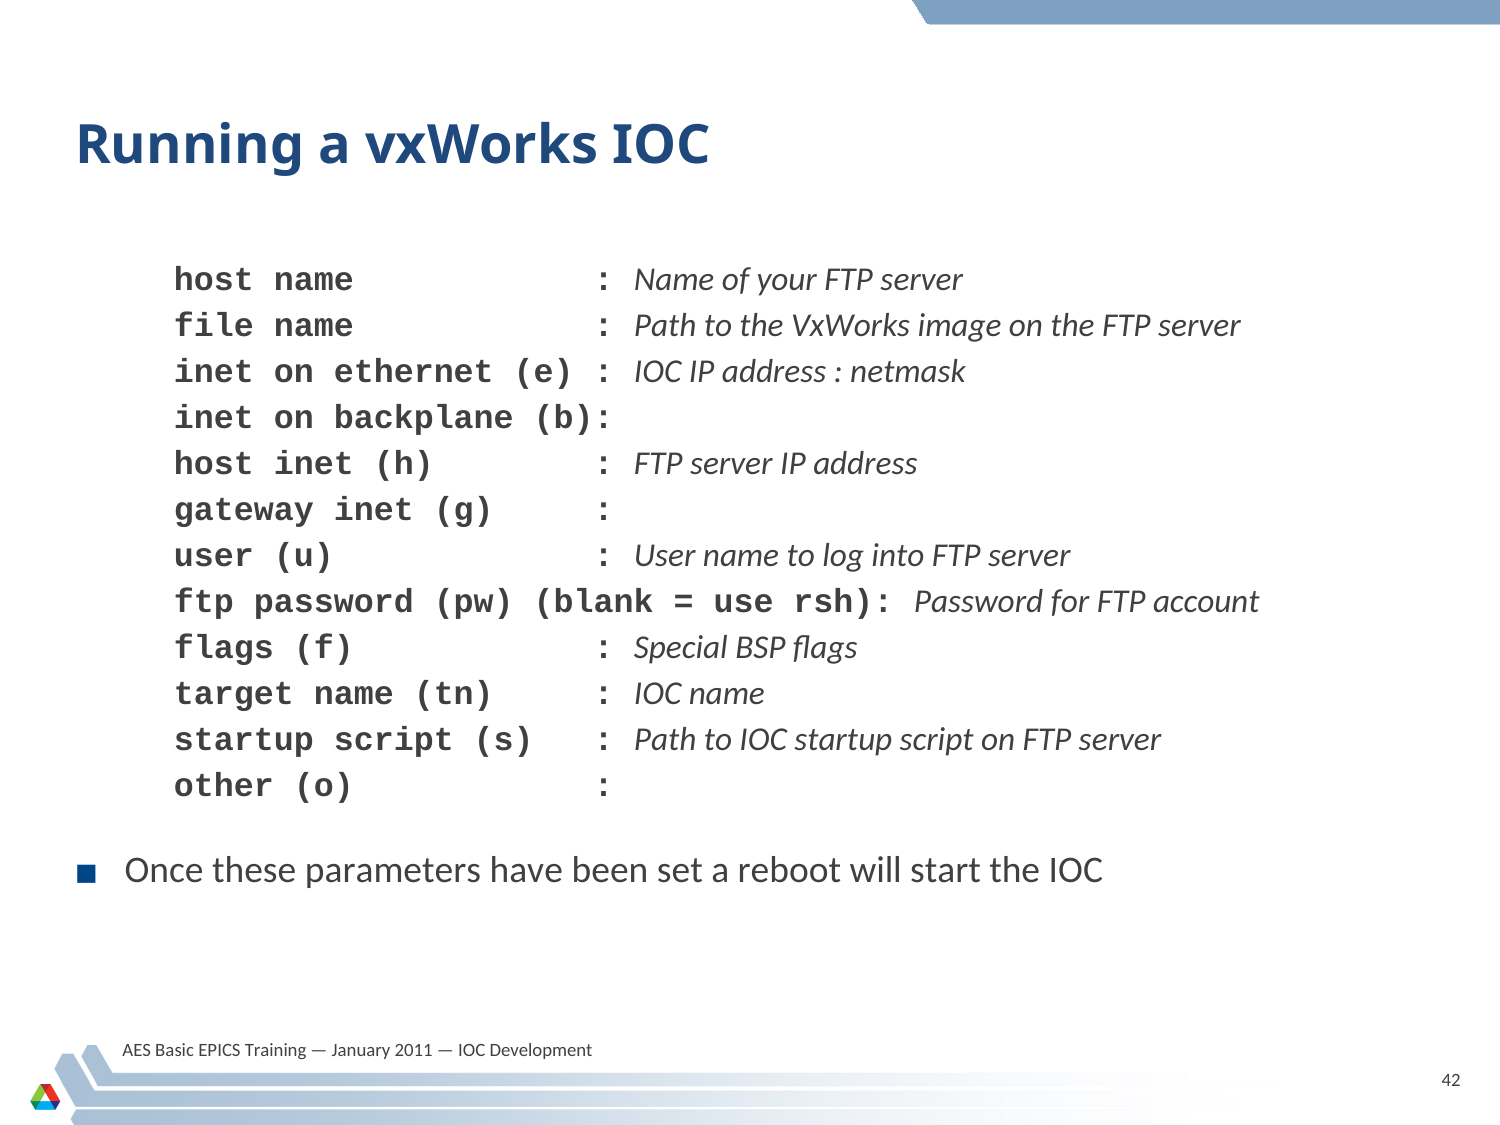

# Running a vxWorks IOC
host name : Name of your FTP server
file name : Path to the VxWorks image on the FTP server
inet on ethernet (e) : IOC IP address : netmask
inet on backplane (b):
host inet (h) : FTP server IP address
gateway inet (g) :
user (u) : User name to log into FTP server
ftp password (pw) (blank = use rsh): Password for FTP account
flags (f) : Special BSP flags
target name (tn) : IOC name
startup script (s) : Path to IOC startup script on FTP server
other (o) :
Once these parameters have been set a reboot will start the IOC
AES Basic EPICS Training — January 2011 — IOC Development
42